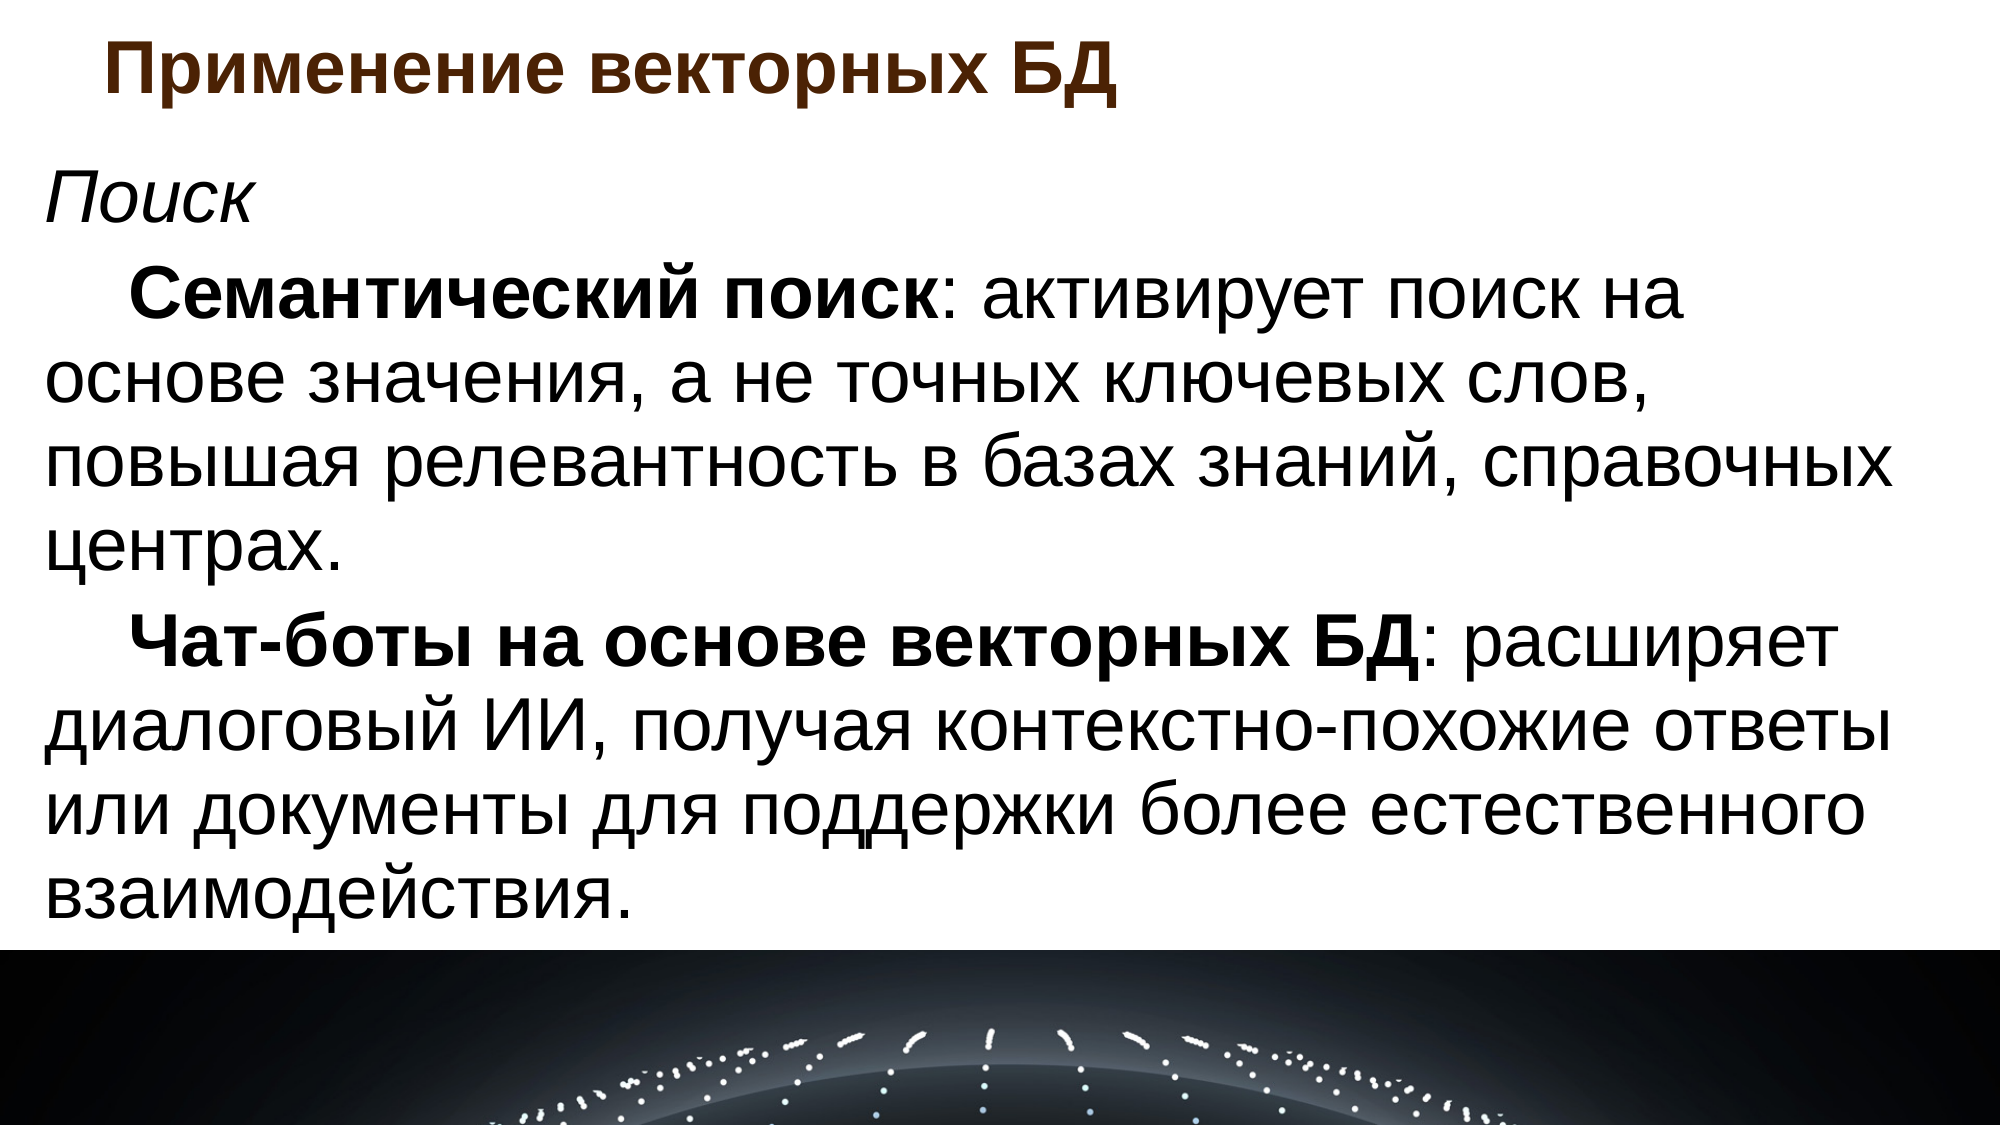

Применение векторных БД
Поиск
 Семантический поиск: активирует поиск на основе значения, а не точных ключевых слов, повышая релевантность в базах знаний, справочных центрах.
 Чат-боты на основе векторных БД: расширяет диалоговый ИИ, получая контекстно-похожие ответы или документы для поддержки более естественного взаимодействия.